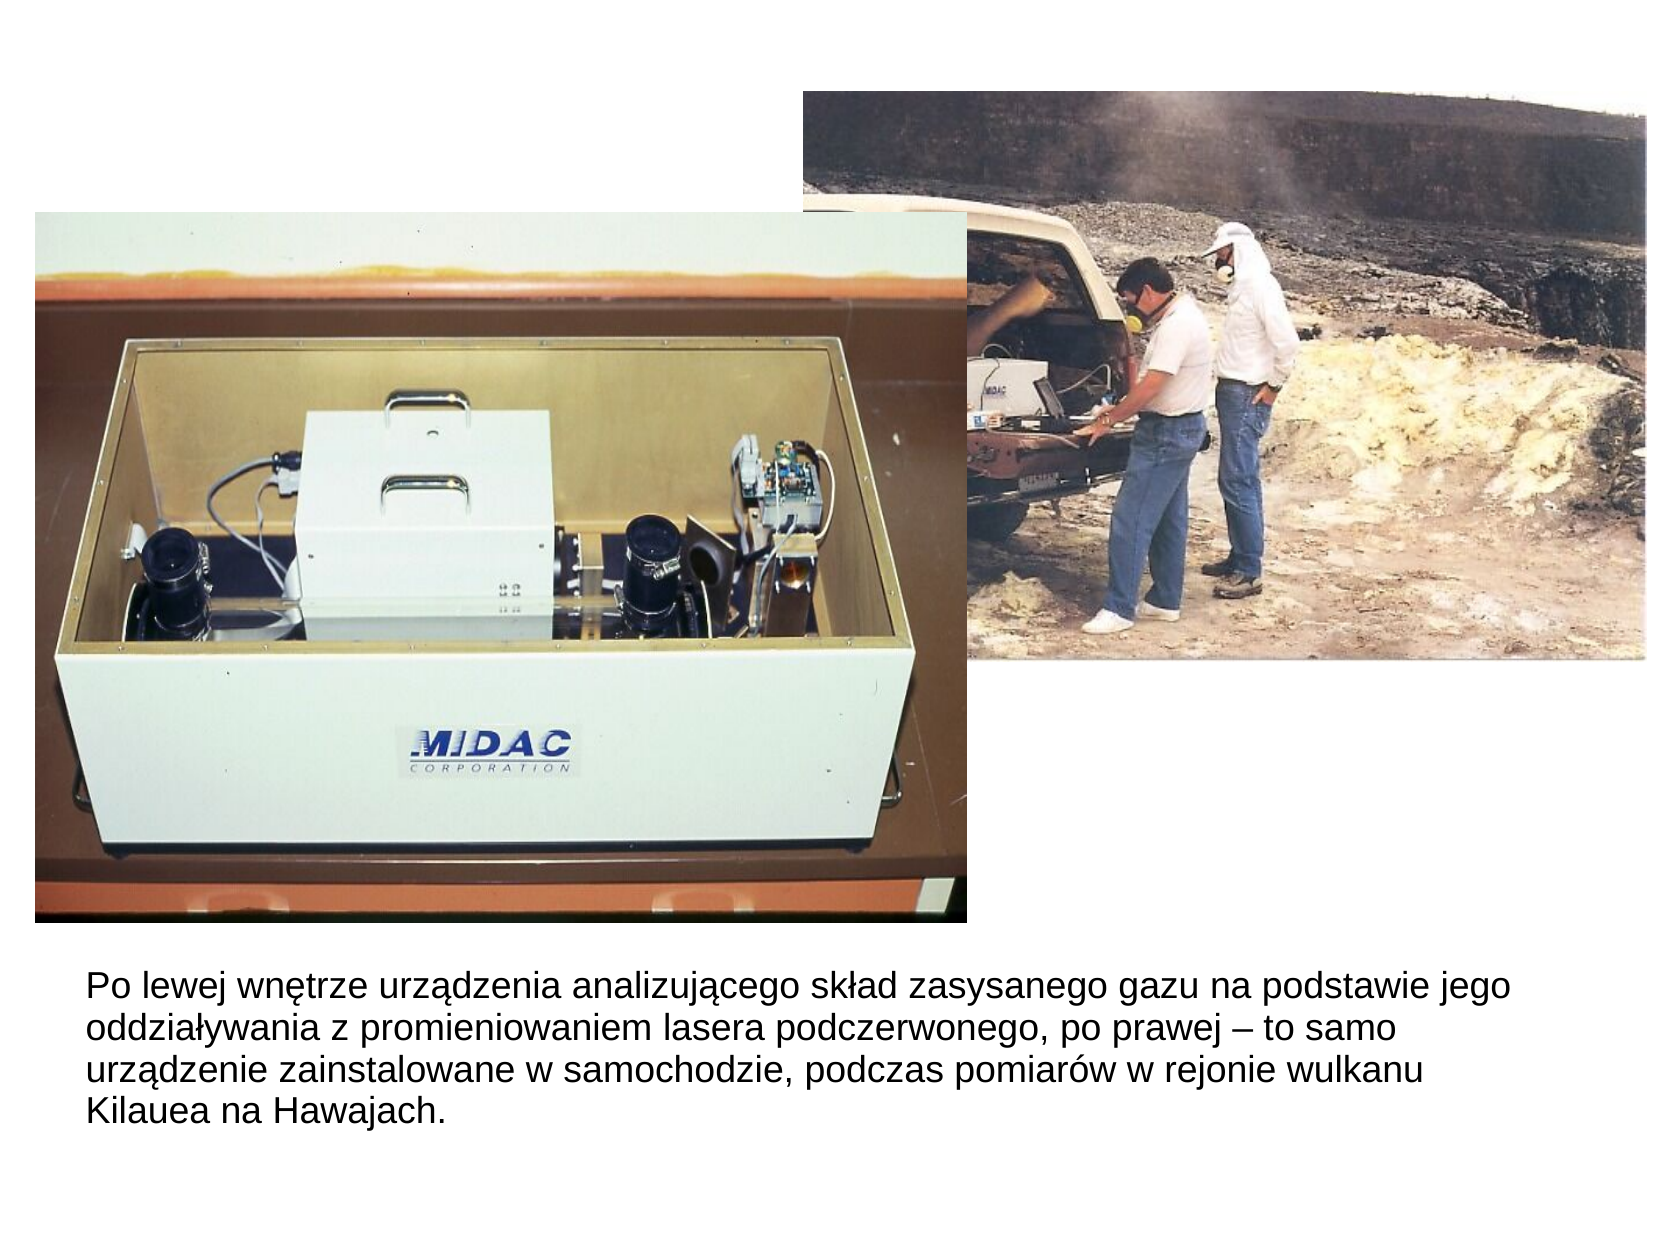

Po lewej wnętrze urządzenia analizującego skład zasysanego gazu na podstawie jego oddziaływania z promieniowaniem lasera podczerwonego, po prawej – to samo urządzenie zainstalowane w samochodzie, podczas pomiarów w rejonie wulkanu Kilauea na Hawajach.